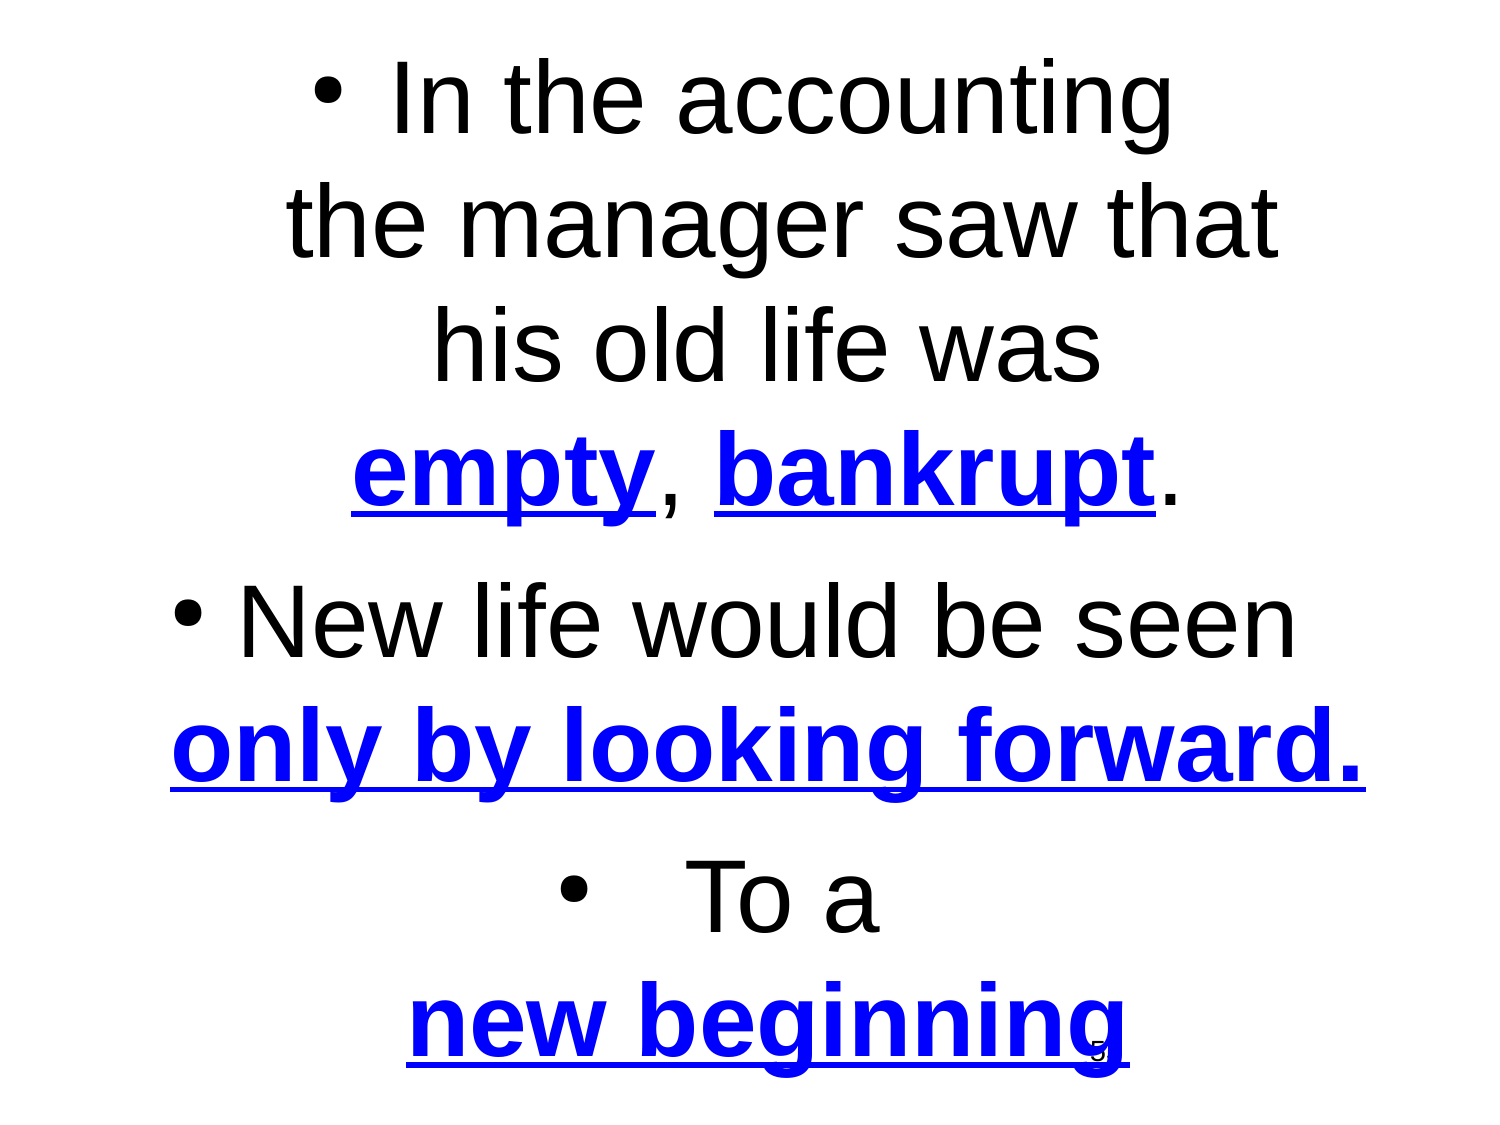

# In the accounting the manager saw that his old life was empty, bankrupt.
New life would be seen
only by looking forward.
 To a
new beginning
53